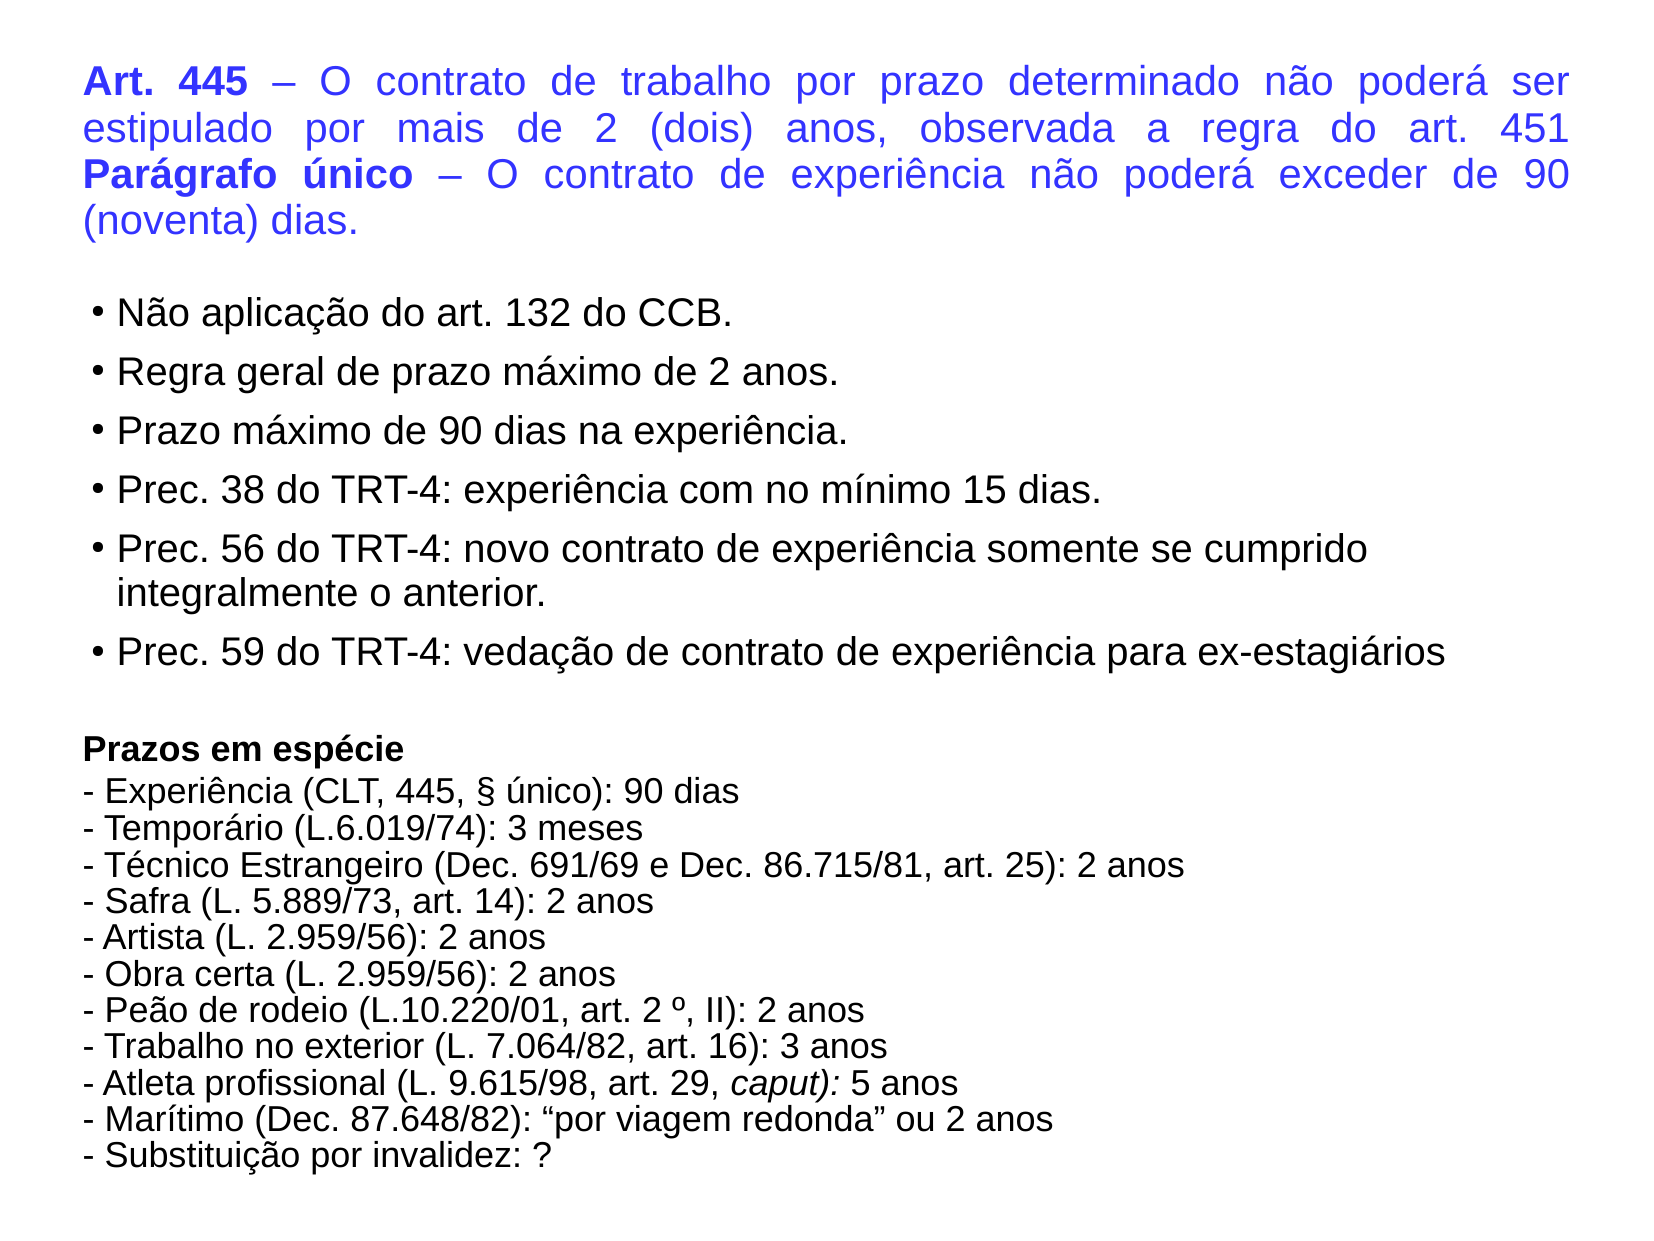

# Art. 445 – O contrato de trabalho por prazo determinado não poderá ser estipulado por mais de 2 (dois) anos, observada a regra do art. 451 Parágrafo único – O contrato de experiência não poderá exceder de 90 (noventa) dias.
Não aplicação do art. 132 do CCB.
Regra geral de prazo máximo de 2 anos.
Prazo máximo de 90 dias na experiência.
Prec. 38 do TRT-4: experiência com no mínimo 15 dias.
Prec. 56 do TRT-4: novo contrato de experiência somente se cumprido integralmente o anterior.
Prec. 59 do TRT-4: vedação de contrato de experiência para ex-estagiários
Prazos em espécie
- Experiência (CLT, 445, § único): 90 dias
- Temporário (L.6.019/74): 3 meses
- Técnico Estrangeiro (Dec. 691/69 e Dec. 86.715/81, art. 25): 2 anos
- Safra (L. 5.889/73, art. 14): 2 anos
- Artista (L. 2.959/56): 2 anos
- Obra certa (L. 2.959/56): 2 anos
- Peão de rodeio (L.10.220/01, art. 2 º, II): 2 anos
- Trabalho no exterior (L. 7.064/82, art. 16): 3 anos
- Atleta profissional (L. 9.615/98, art. 29, caput): 5 anos
- Marítimo (Dec. 87.648/82): “por viagem redonda” ou 2 anos
- Substituição por invalidez: ?